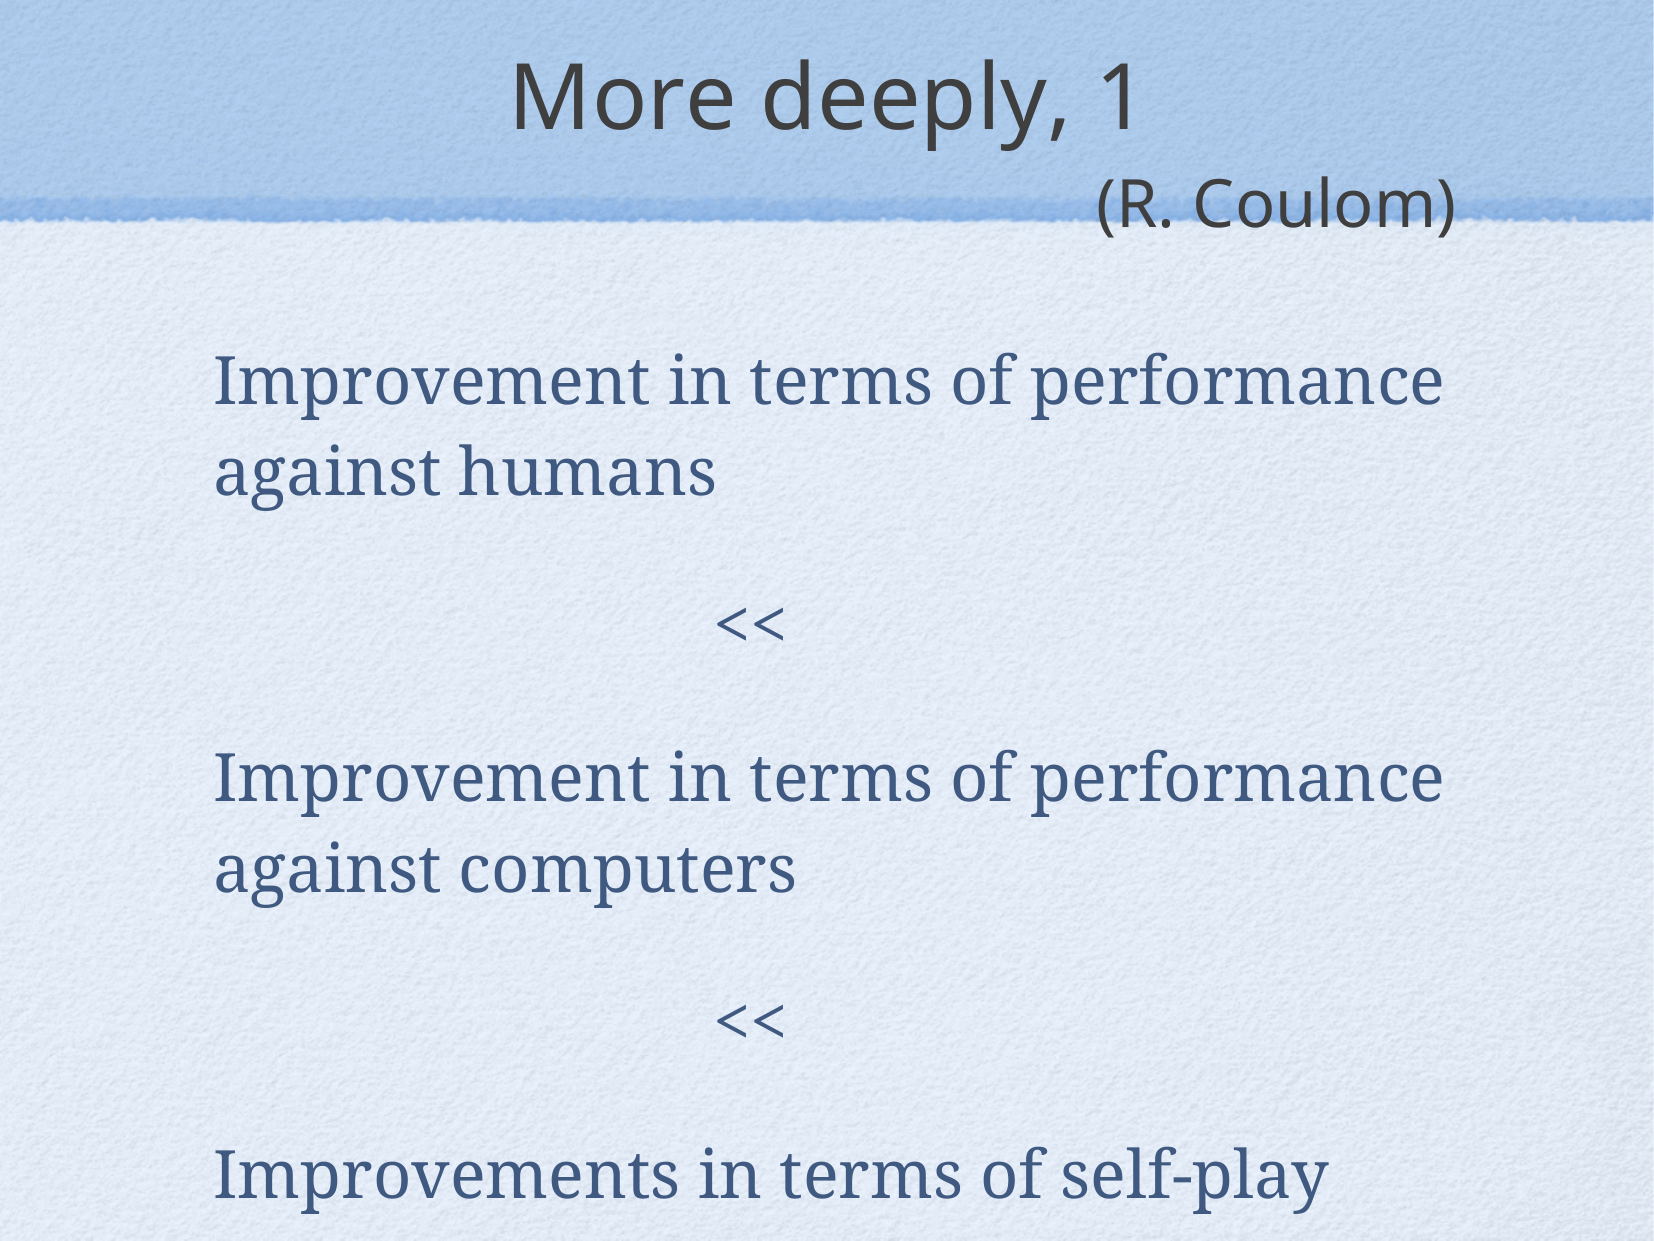

# More deeply, 1 (R. Coulom)
Improvement in terms of performance against humans
 <<
Improvement in terms of performance against computers
 <<
Improvements in terms of self-play